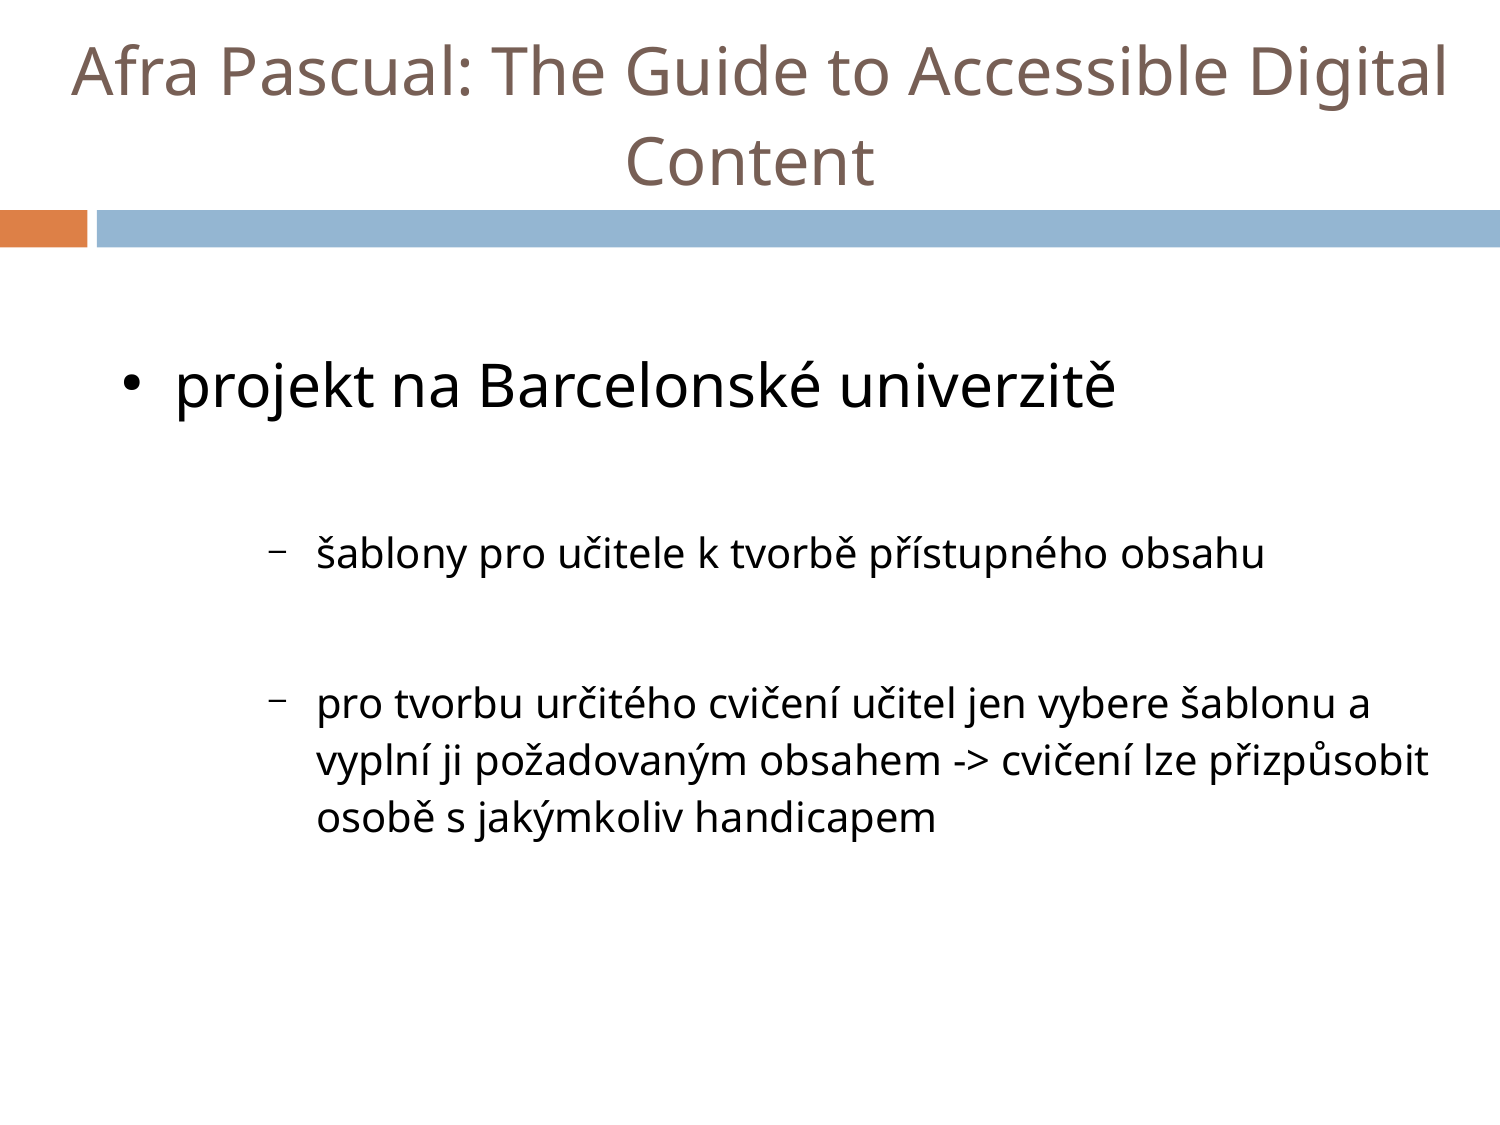

# Afra Pascual: The Guide to Accessible Digital Content
projekt na Barcelonské univerzitě
šablony pro učitele k tvorbě přístupného obsahu
pro tvorbu určitého cvičení učitel jen vybere šablonu a vyplní ji požadovaným obsahem -> cvičení lze přizpůsobit osobě s jakýmkoliv handicapem